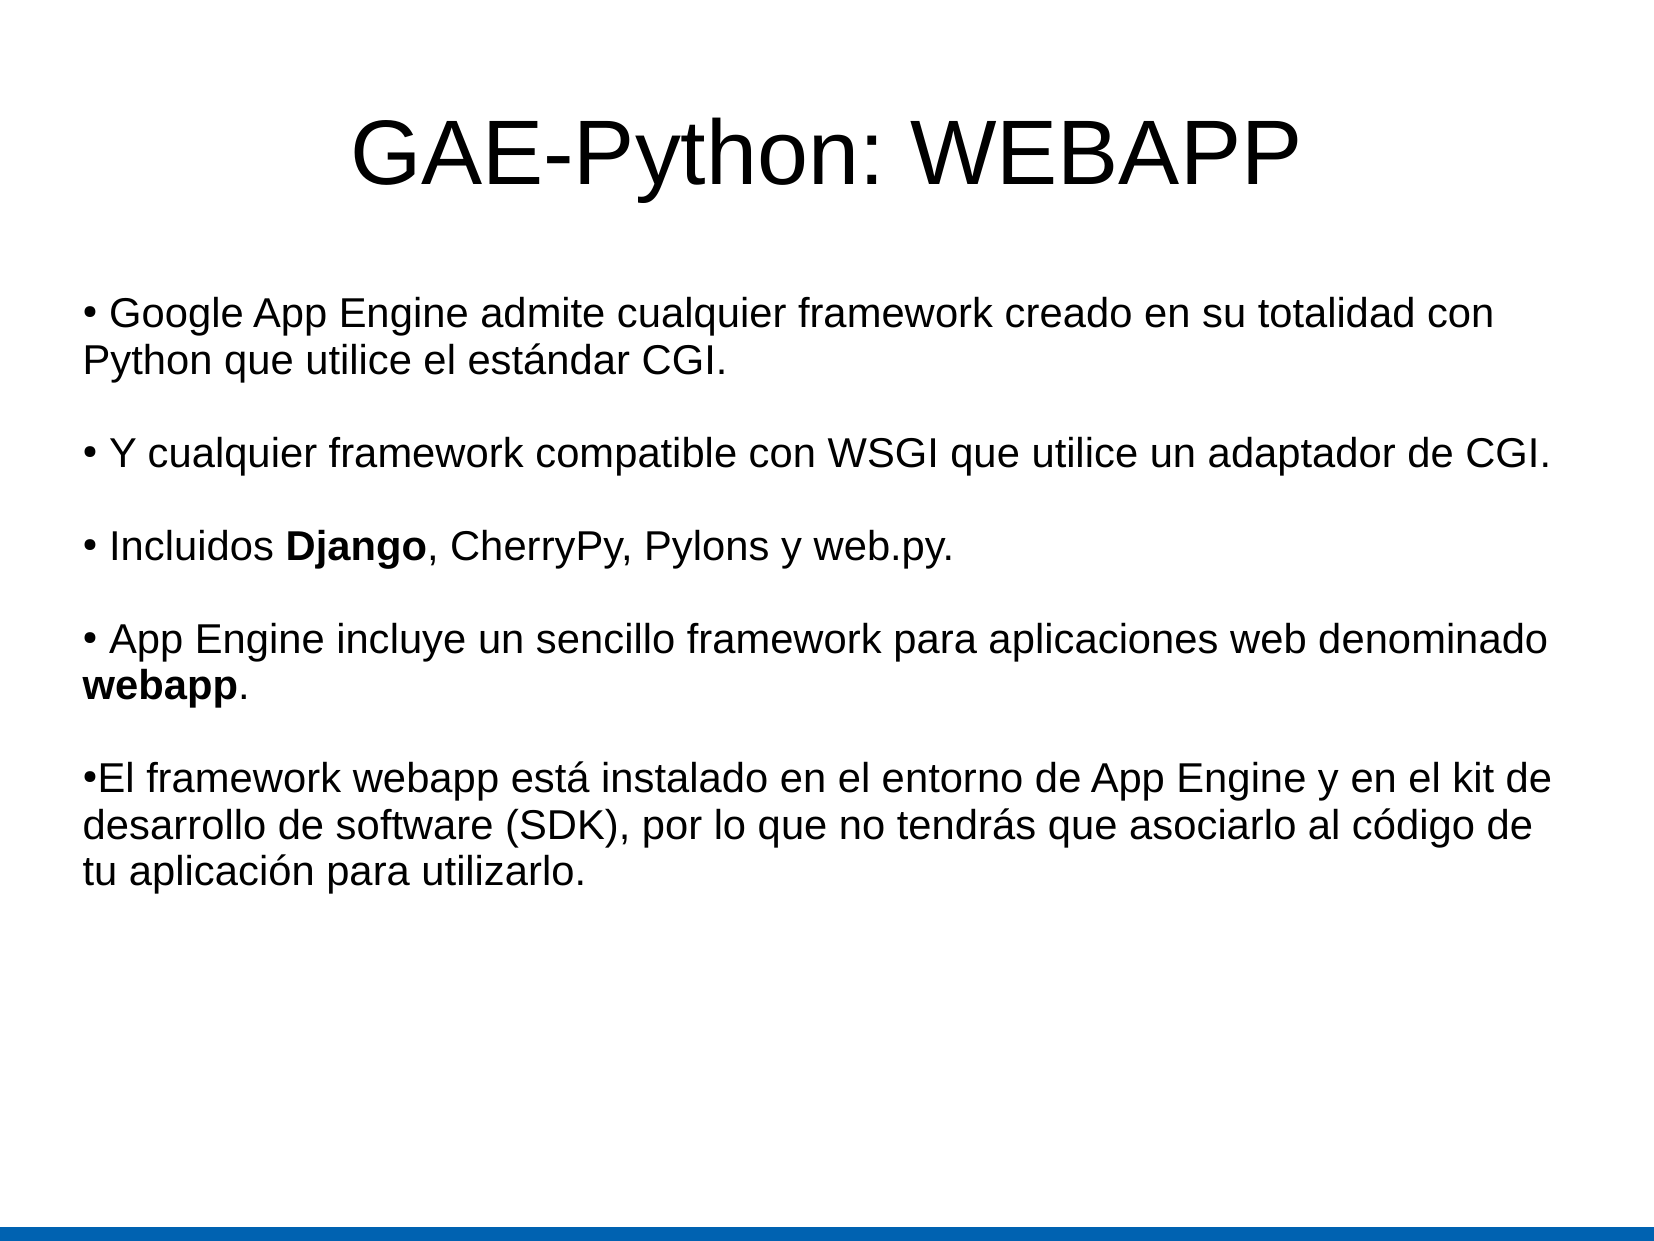

# GAE-Python: WEBAPP
 Google App Engine admite cualquier framework creado en su totalidad con Python que utilice el estándar CGI.
 Y cualquier framework compatible con WSGI que utilice un adaptador de CGI.
 Incluidos Django, CherryPy, Pylons y web.py.
 App Engine incluye un sencillo framework para aplicaciones web denominado webapp.
El framework webapp está instalado en el entorno de App Engine y en el kit de desarrollo de software (SDK), por lo que no tendrás que asociarlo al código de tu aplicación para utilizarlo.